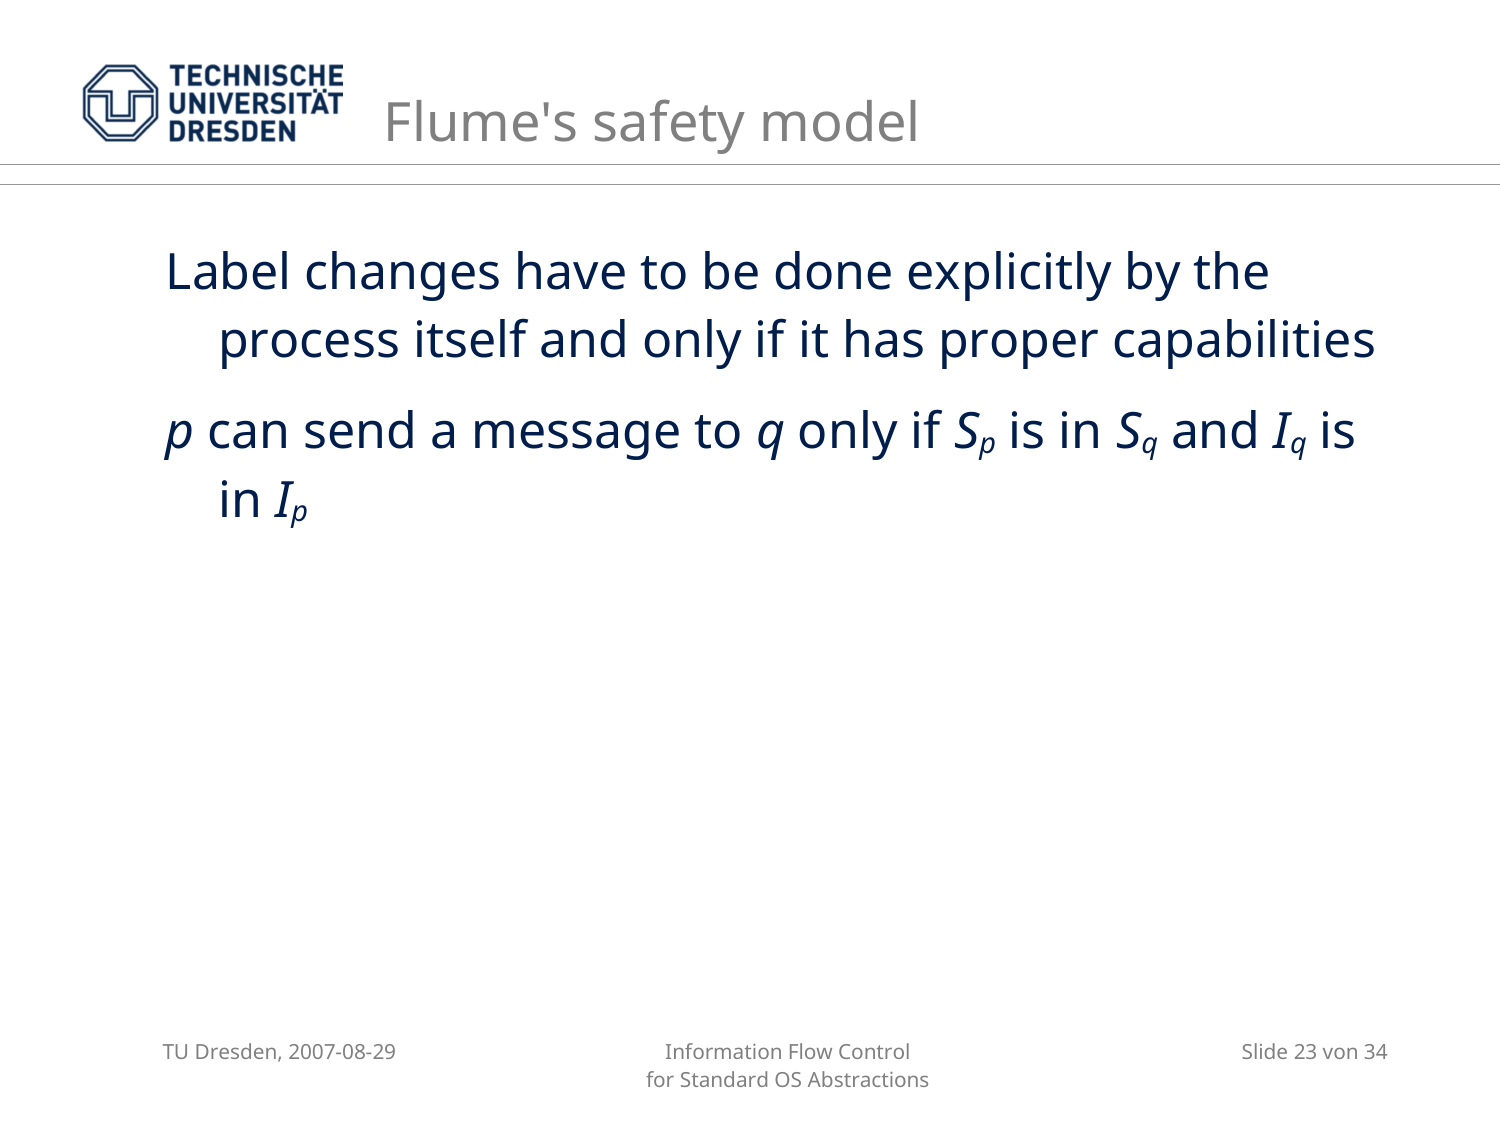

# Flume's safety model
Label changes have to be done explicitly by the process itself and only if it has proper capabilities
p can send a message to q only if Sp is in Sq and Iq is in Ip
Presentation Title
23